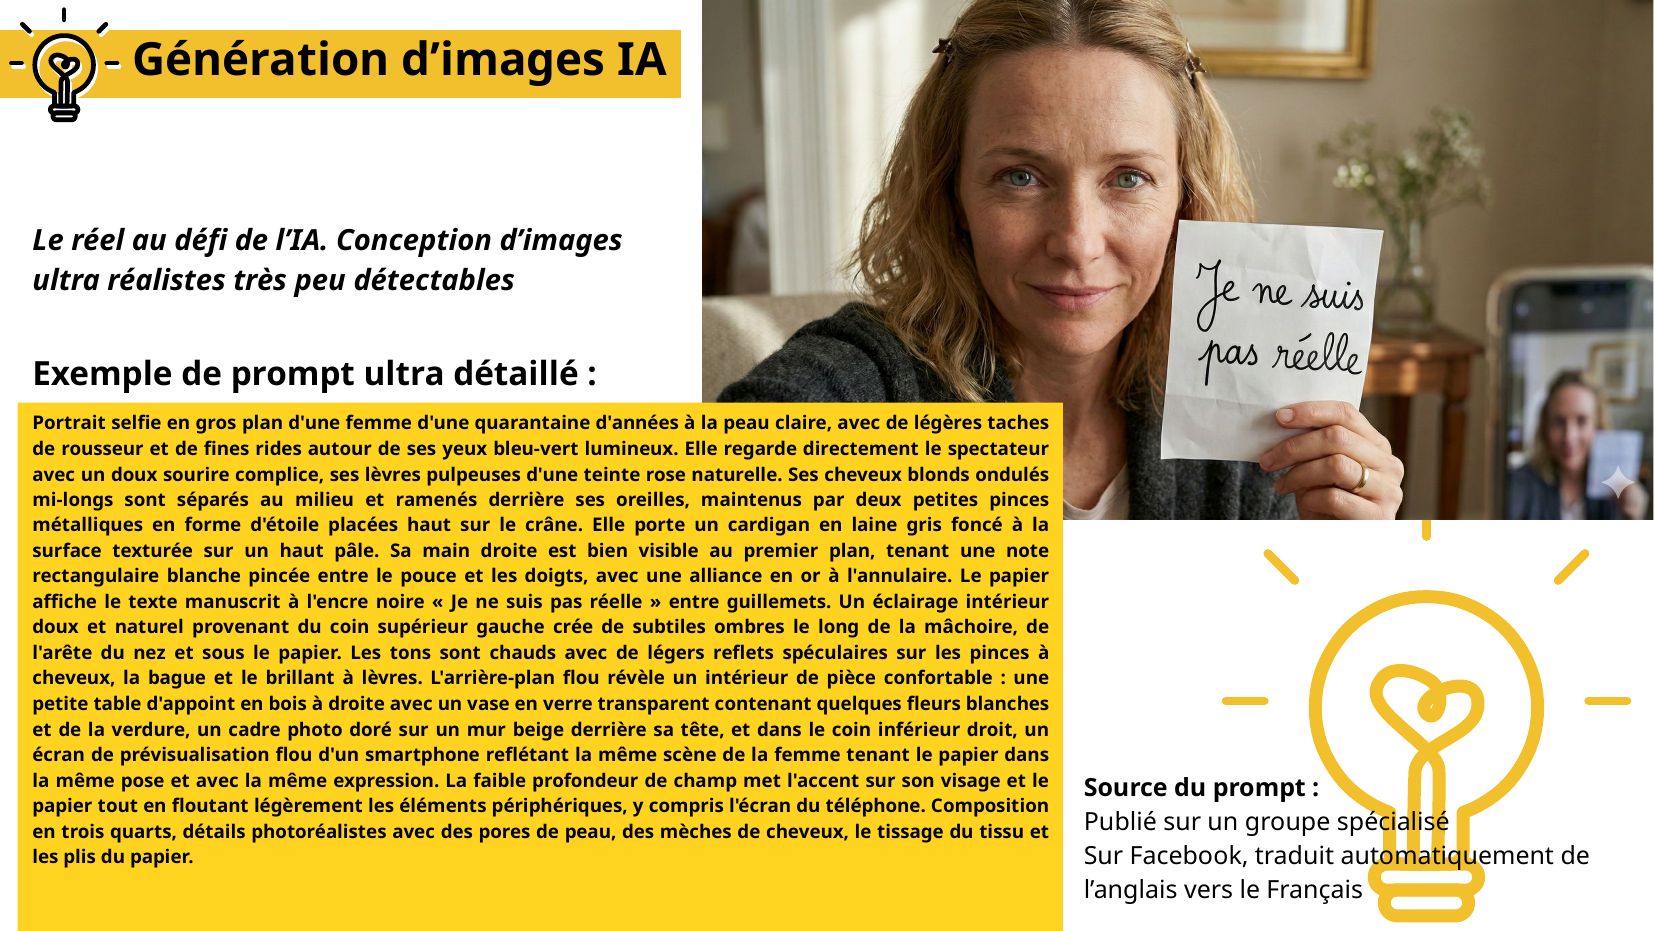

Génération d’images IA
#
Le réel au défi de l’IA. Conception d’images ultra réalistes très peu détectables
Exemple de prompt ultra détaillé :
Portrait selfie en gros plan d'une femme d'une quarantaine d'années à la peau claire, avec de légères taches de rousseur et de fines rides autour de ses yeux bleu-vert lumineux. Elle regarde directement le spectateur avec un doux sourire complice, ses lèvres pulpeuses d'une teinte rose naturelle. Ses cheveux blonds ondulés mi-longs sont séparés au milieu et ramenés derrière ses oreilles, maintenus par deux petites pinces métalliques en forme d'étoile placées haut sur le crâne. Elle porte un cardigan en laine gris foncé à la surface texturée sur un haut pâle. Sa main droite est bien visible au premier plan, tenant une note rectangulaire blanche pincée entre le pouce et les doigts, avec une alliance en or à l'annulaire. Le papier affiche le texte manuscrit à l'encre noire « Je ne suis pas réelle » entre guillemets. Un éclairage intérieur doux et naturel provenant du coin supérieur gauche crée de subtiles ombres le long de la mâchoire, de l'arête du nez et sous le papier. Les tons sont chauds avec de légers reflets spéculaires sur les pinces à cheveux, la bague et le brillant à lèvres. L'arrière-plan flou révèle un intérieur de pièce confortable : une petite table d'appoint en bois à droite avec un vase en verre transparent contenant quelques fleurs blanches et de la verdure, un cadre photo doré sur un mur beige derrière sa tête, et dans le coin inférieur droit, un écran de prévisualisation flou d'un smartphone reflétant la même scène de la femme tenant le papier dans la même pose et avec la même expression. La faible profondeur de champ met l'accent sur son visage et le papier tout en floutant légèrement les éléments périphériques, y compris l'écran du téléphone. Composition en trois quarts, détails photoréalistes avec des pores de peau, des mèches de cheveux, le tissage du tissu et les plis du papier.
Source du prompt :
Publié sur un groupe spécialisé
Sur Facebook, traduit automatiquement de l’anglais vers le Français